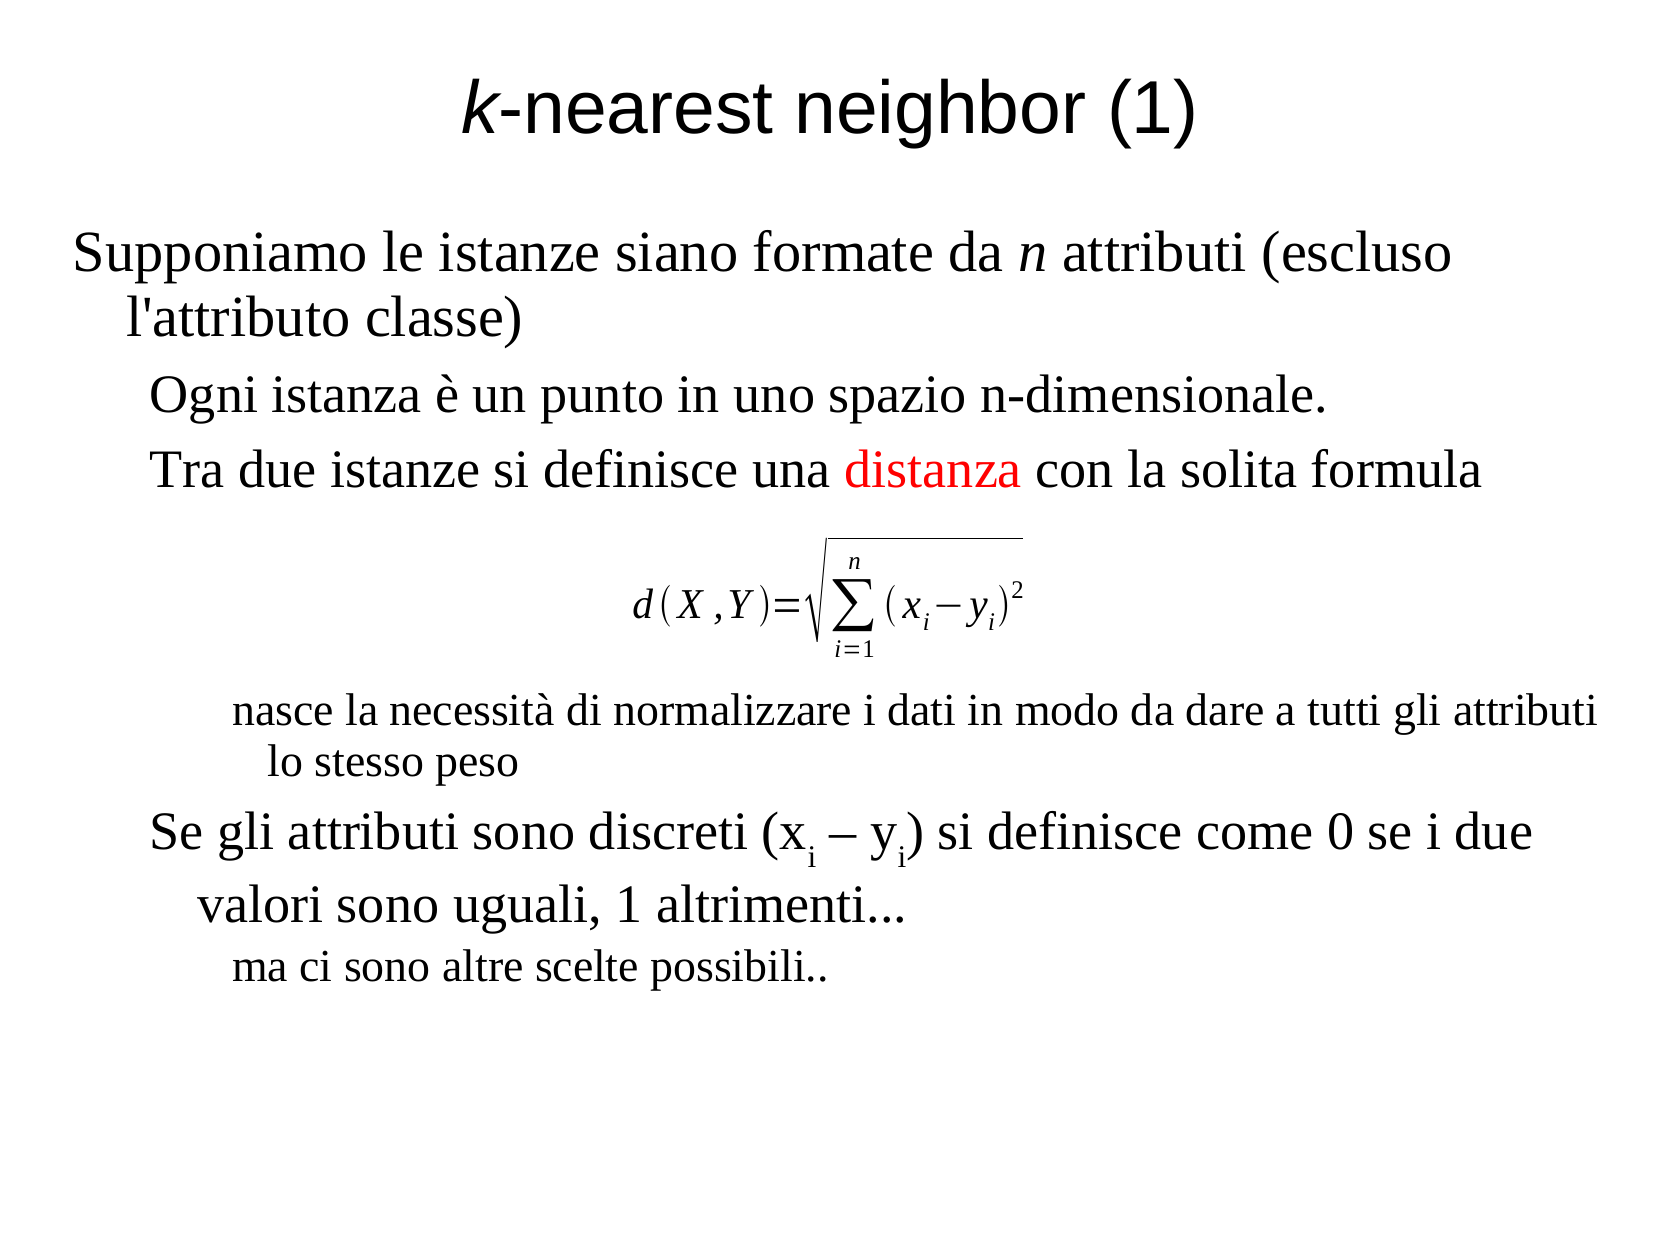

# k-nearest neighbor (1)
Supponiamo le istanze siano formate da n attributi (escluso l'attributo classe)
Ogni istanza è un punto in uno spazio n-dimensionale.
Tra due istanze si definisce una distanza con la solita formula
nasce la necessità di normalizzare i dati in modo da dare a tutti gli attributi lo stesso peso
Se gli attributi sono discreti (xi – yi) si definisce come 0 se i due valori sono uguali, 1 altrimenti...
ma ci sono altre scelte possibili..